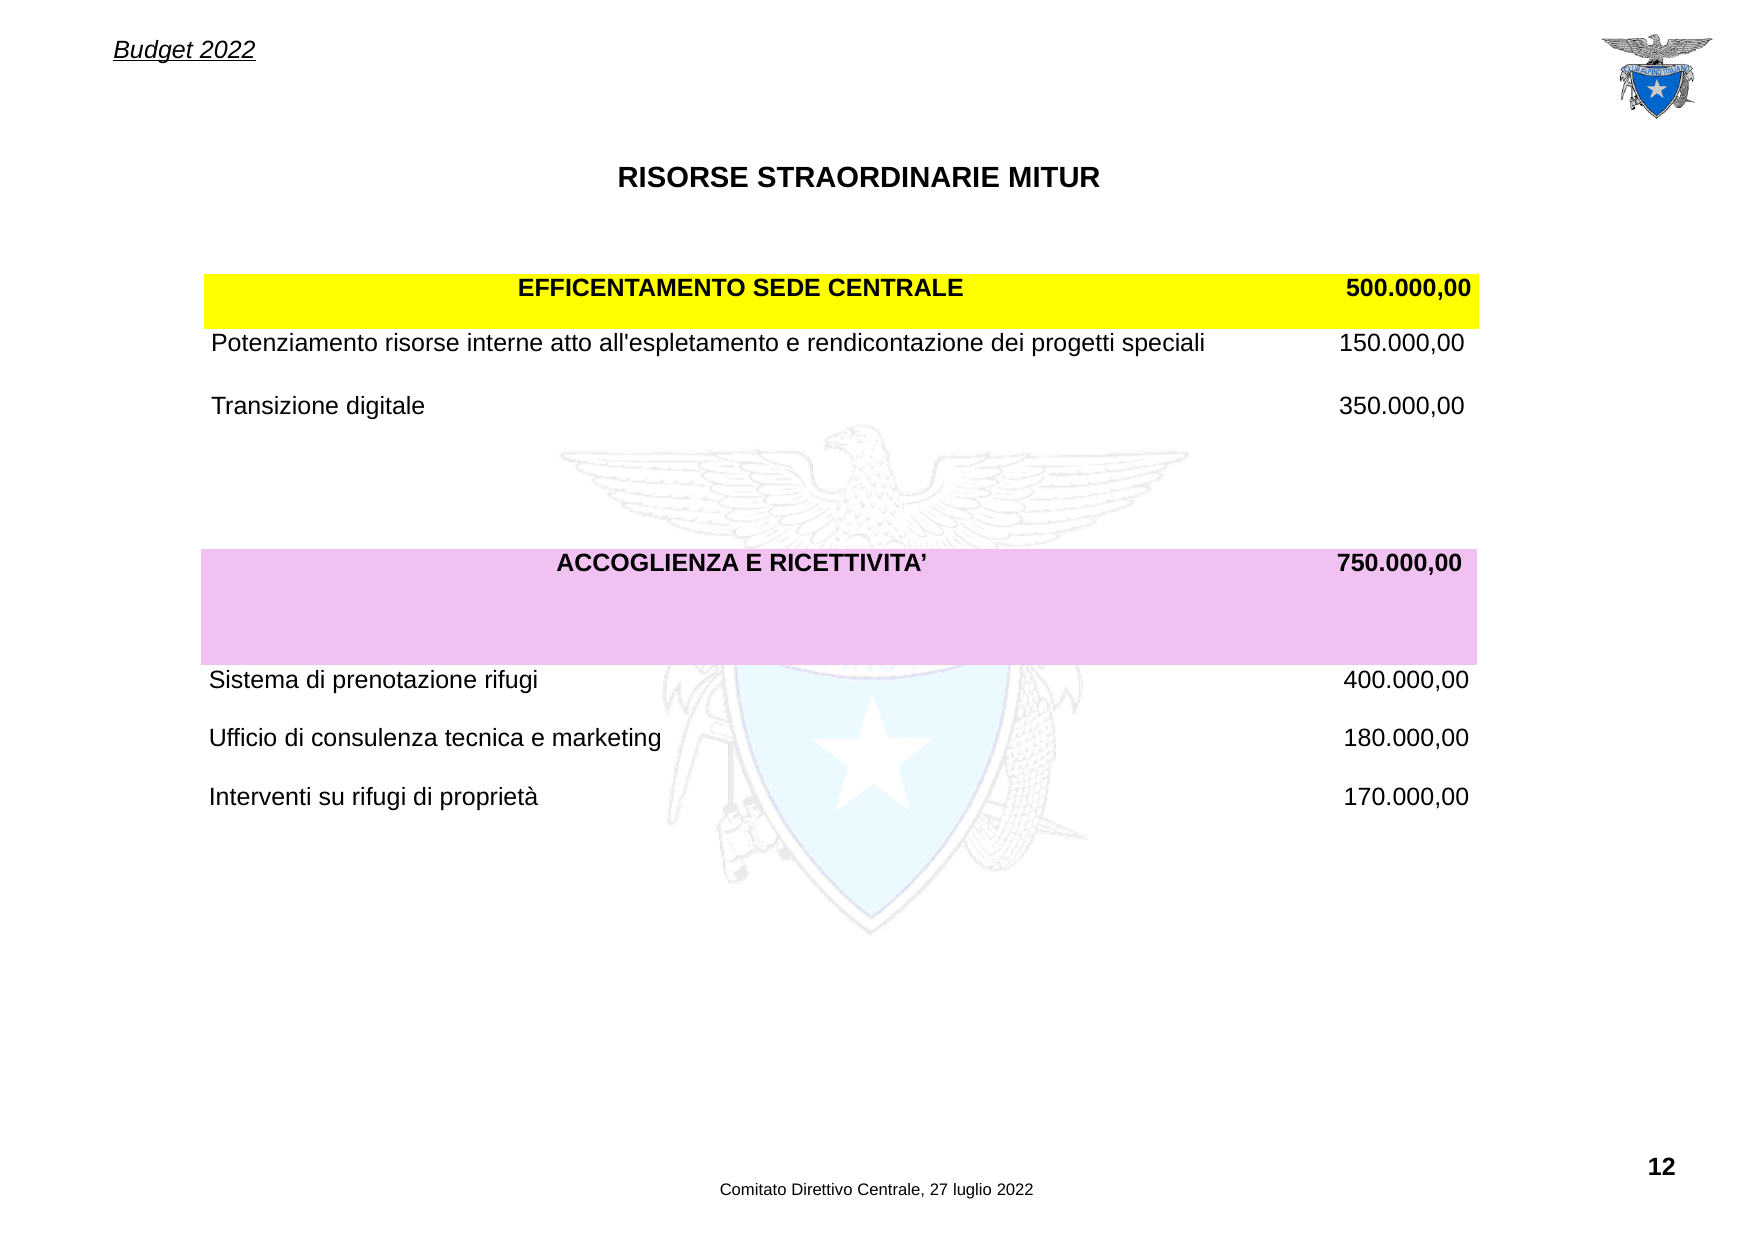

Budget 2022
| RISORSE STRAORDINARIE MITUR |
| --- |
| |
| EFFICENTAMENTO SEDE CENTRALE | 500.000,00 |
| --- | --- |
| Potenziamento risorse interne atto all'espletamento e rendicontazione dei progetti speciali | 150.000,00 |
| Transizione digitale | 350.000,00 |
| ACCOGLIENZA E RICETTIVITA’ | 750.000,00 |
| --- | --- |
| Sistema di prenotazione rifugi | 400.000,00 |
| Ufficio di consulenza tecnica e marketing | 180.000,00 |
| Interventi su rifugi di proprietà | 170.000,00 |
12
Comitato Direttivo Centrale, 27 luglio 2022